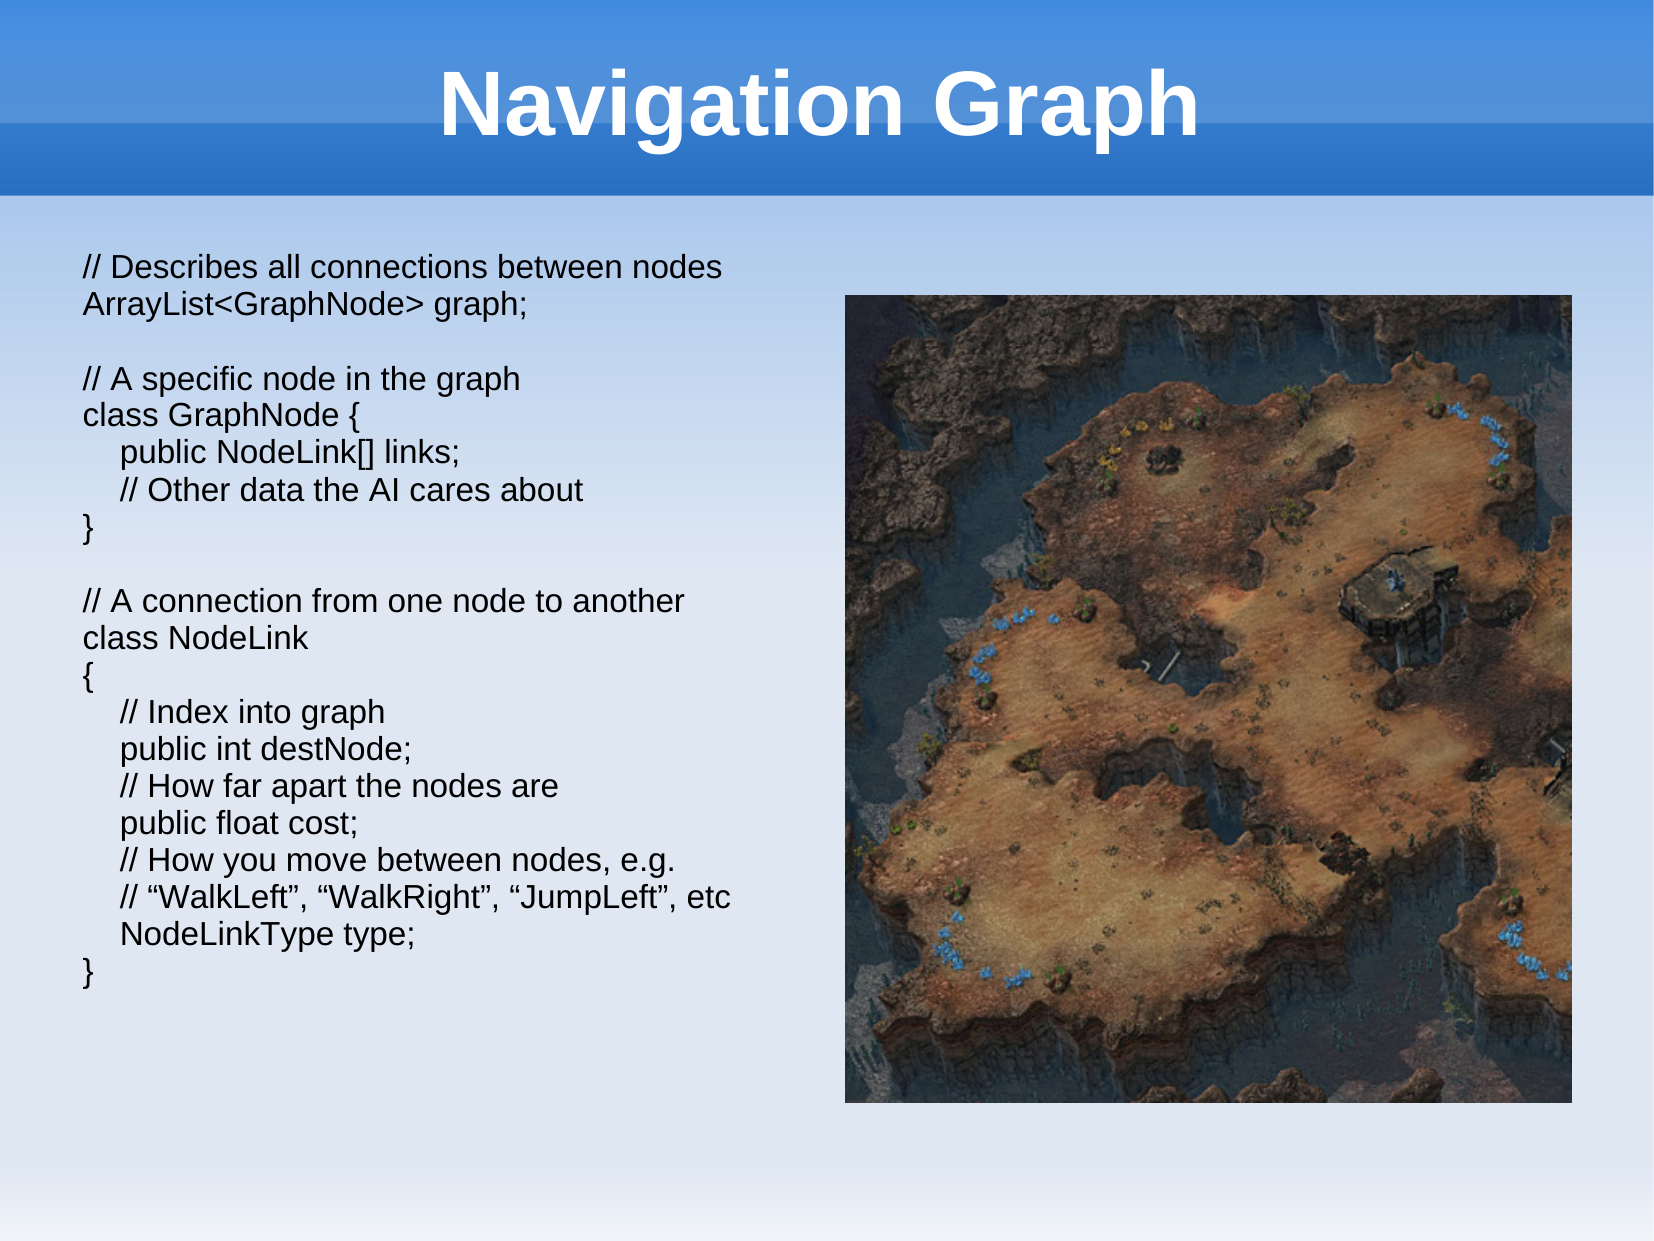

# Navigation Graph
// Describes all connections between nodes
ArrayList<GraphNode> graph;
// A specific node in the graph
class GraphNode {
 public NodeLink[] links;
 // Other data the AI cares about
}
// A connection from one node to another
class NodeLink
{
 // Index into graph
 public int destNode;
 // How far apart the nodes are
 public float cost;
 // How you move between nodes, e.g.
 // “WalkLeft”, “WalkRight”, “JumpLeft”, etc
 NodeLinkType type;
}